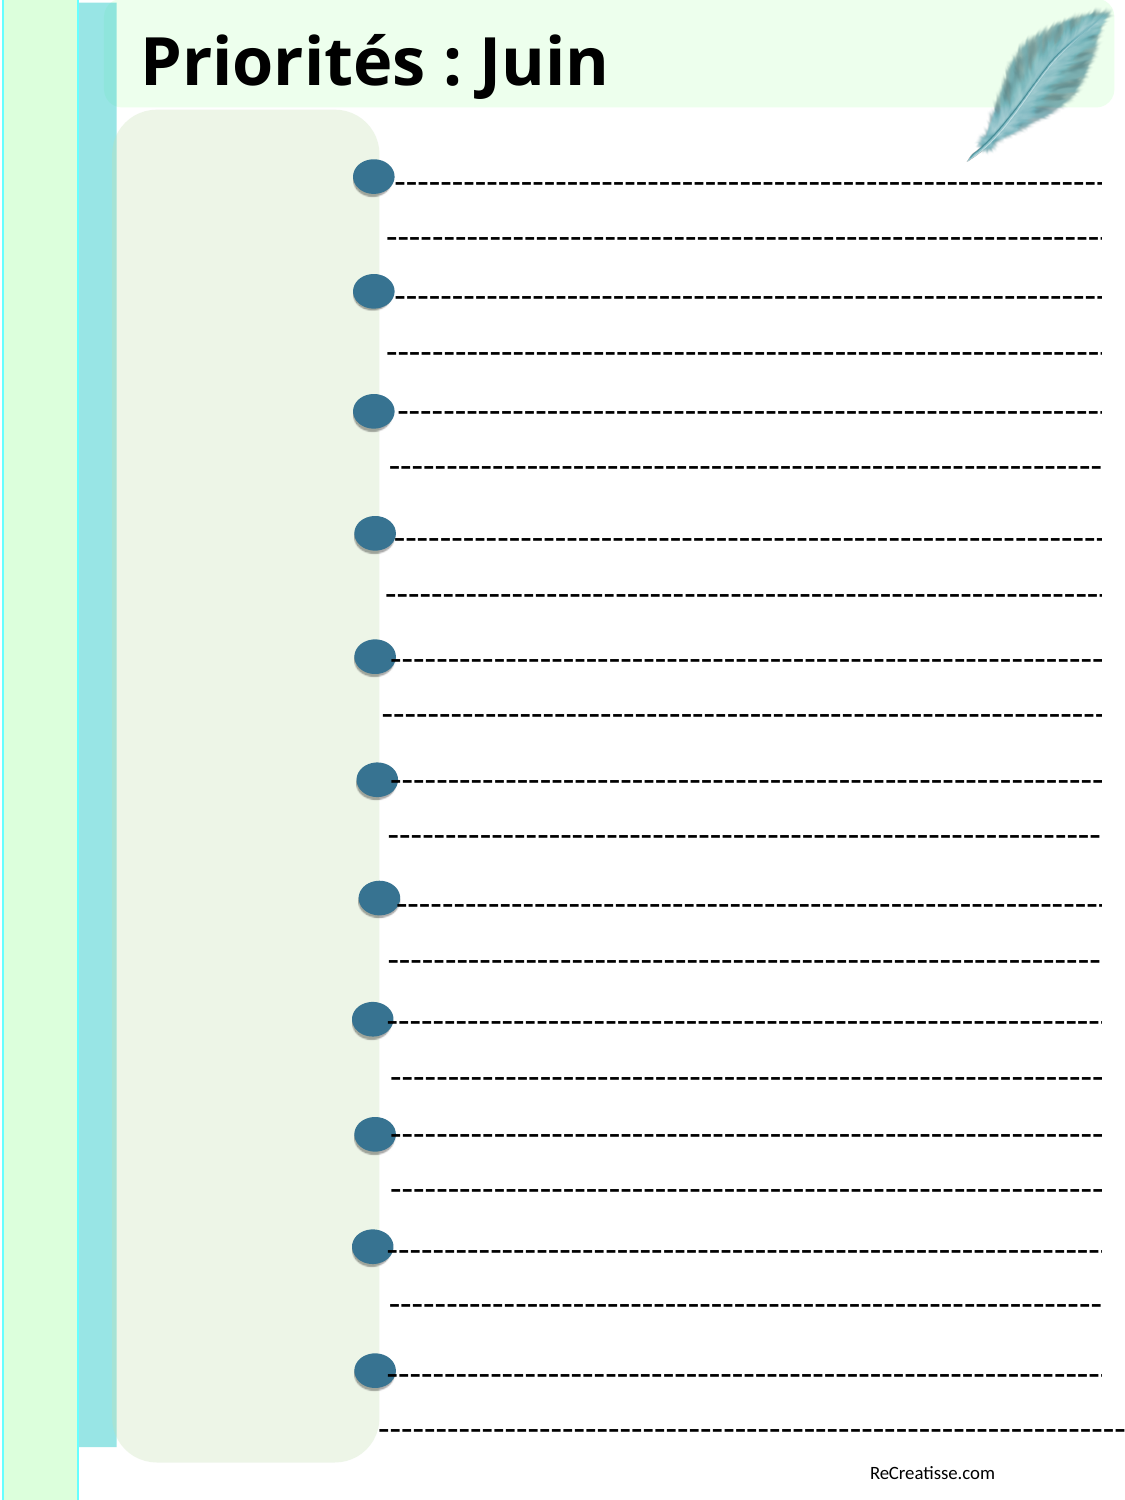

Priorités : Juin
--------------------------------------------------------------------------------------
--------------------------------------------------------------------------------------
--------------------------------------------------------------------------------------
--------------------------------------------------------------------------------------
--------------------------------------------------------------------------------------
--------------------------------------------------------------------------------------
--------------------------------------------------------------------------------------
--------------------------------------------------------------------------------------
--------------------------------------------------------------------------------------
--------------------------------------------------------------------------------------
--------------------------------------------------------------------------------------
--------------------------------------------------------------------------------------
--------------------------------------------------------------------------------------
--------------------------------------------------------------------------------------
--------------------------------------------------------------------------------------
--------------------------------------------------------------------------------------
--------------------------------------------------------------------------------------
--------------------------------------------------------------------------------------
--------------------------------------------------------------------------------------
--------------------------------------------------------------------------------------
--------------------------------------------------------------------------------------
--------------------------------------------------------------------------------------
ReCreatisse.com